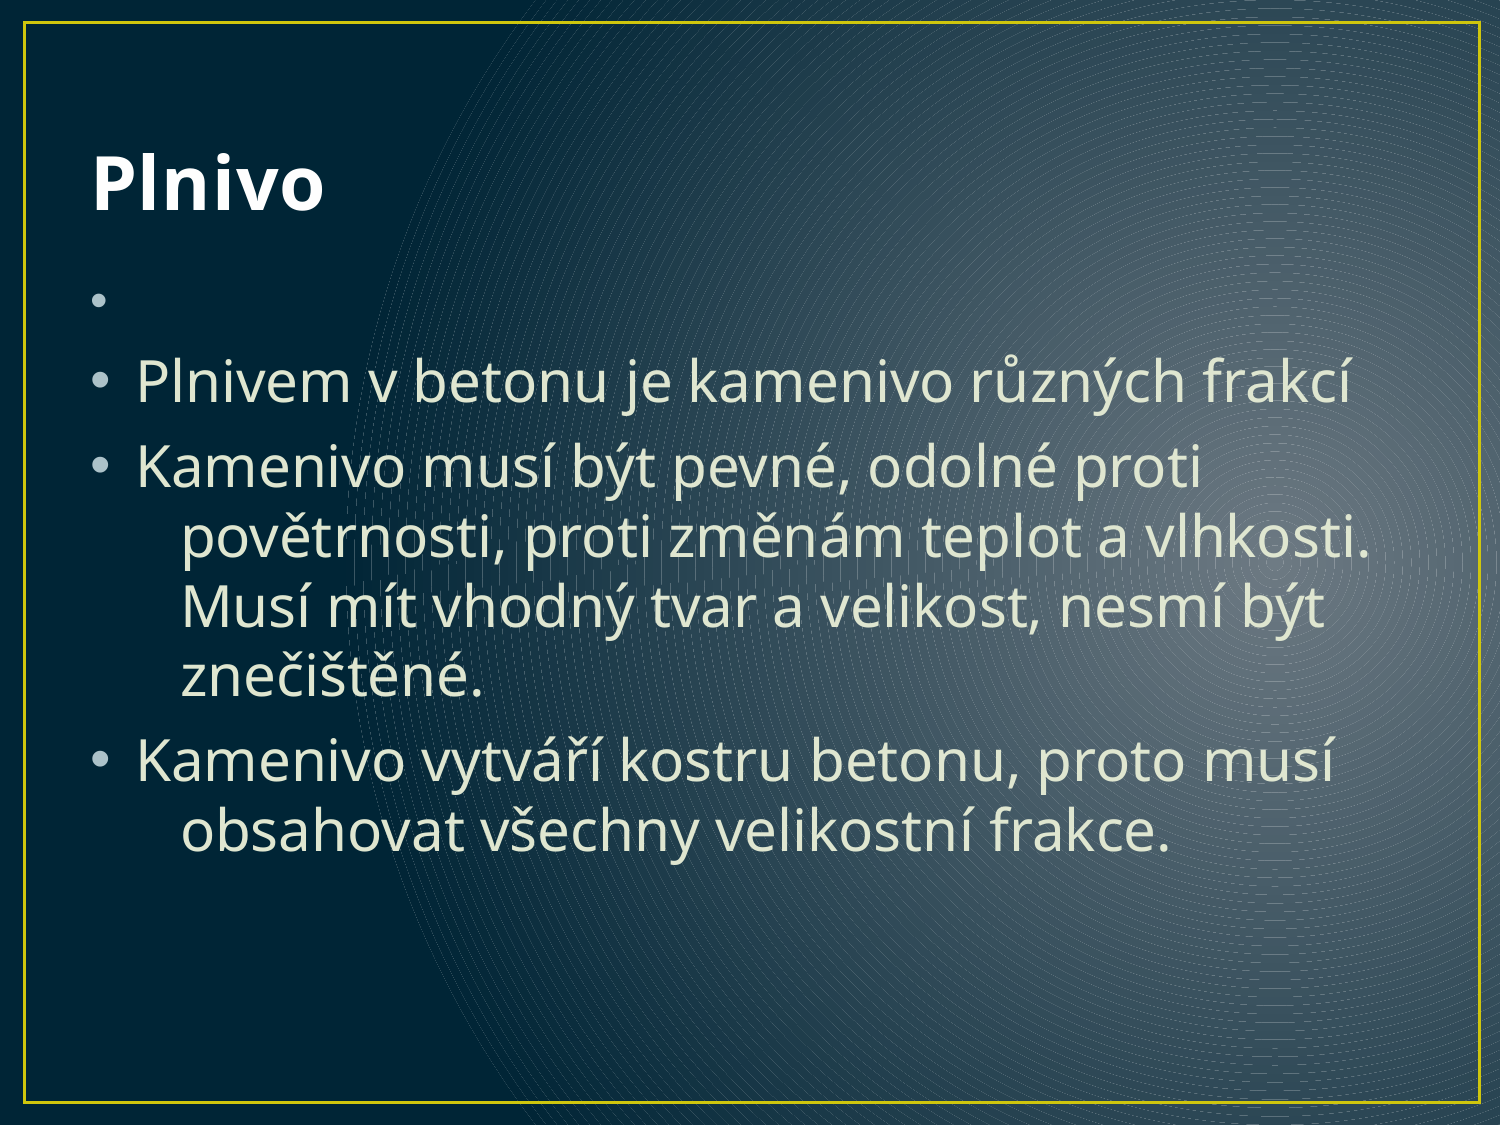

# Plnivo
Plnivem v betonu je kamenivo různých frakcí
Kamenivo musí být pevné, odolné proti povětrnosti, proti změnám teplot a vlhkosti. Musí mít vhodný tvar a velikost, nesmí být znečištěné.
Kamenivo vytváří kostru betonu, proto musí obsahovat všechny velikostní frakce.